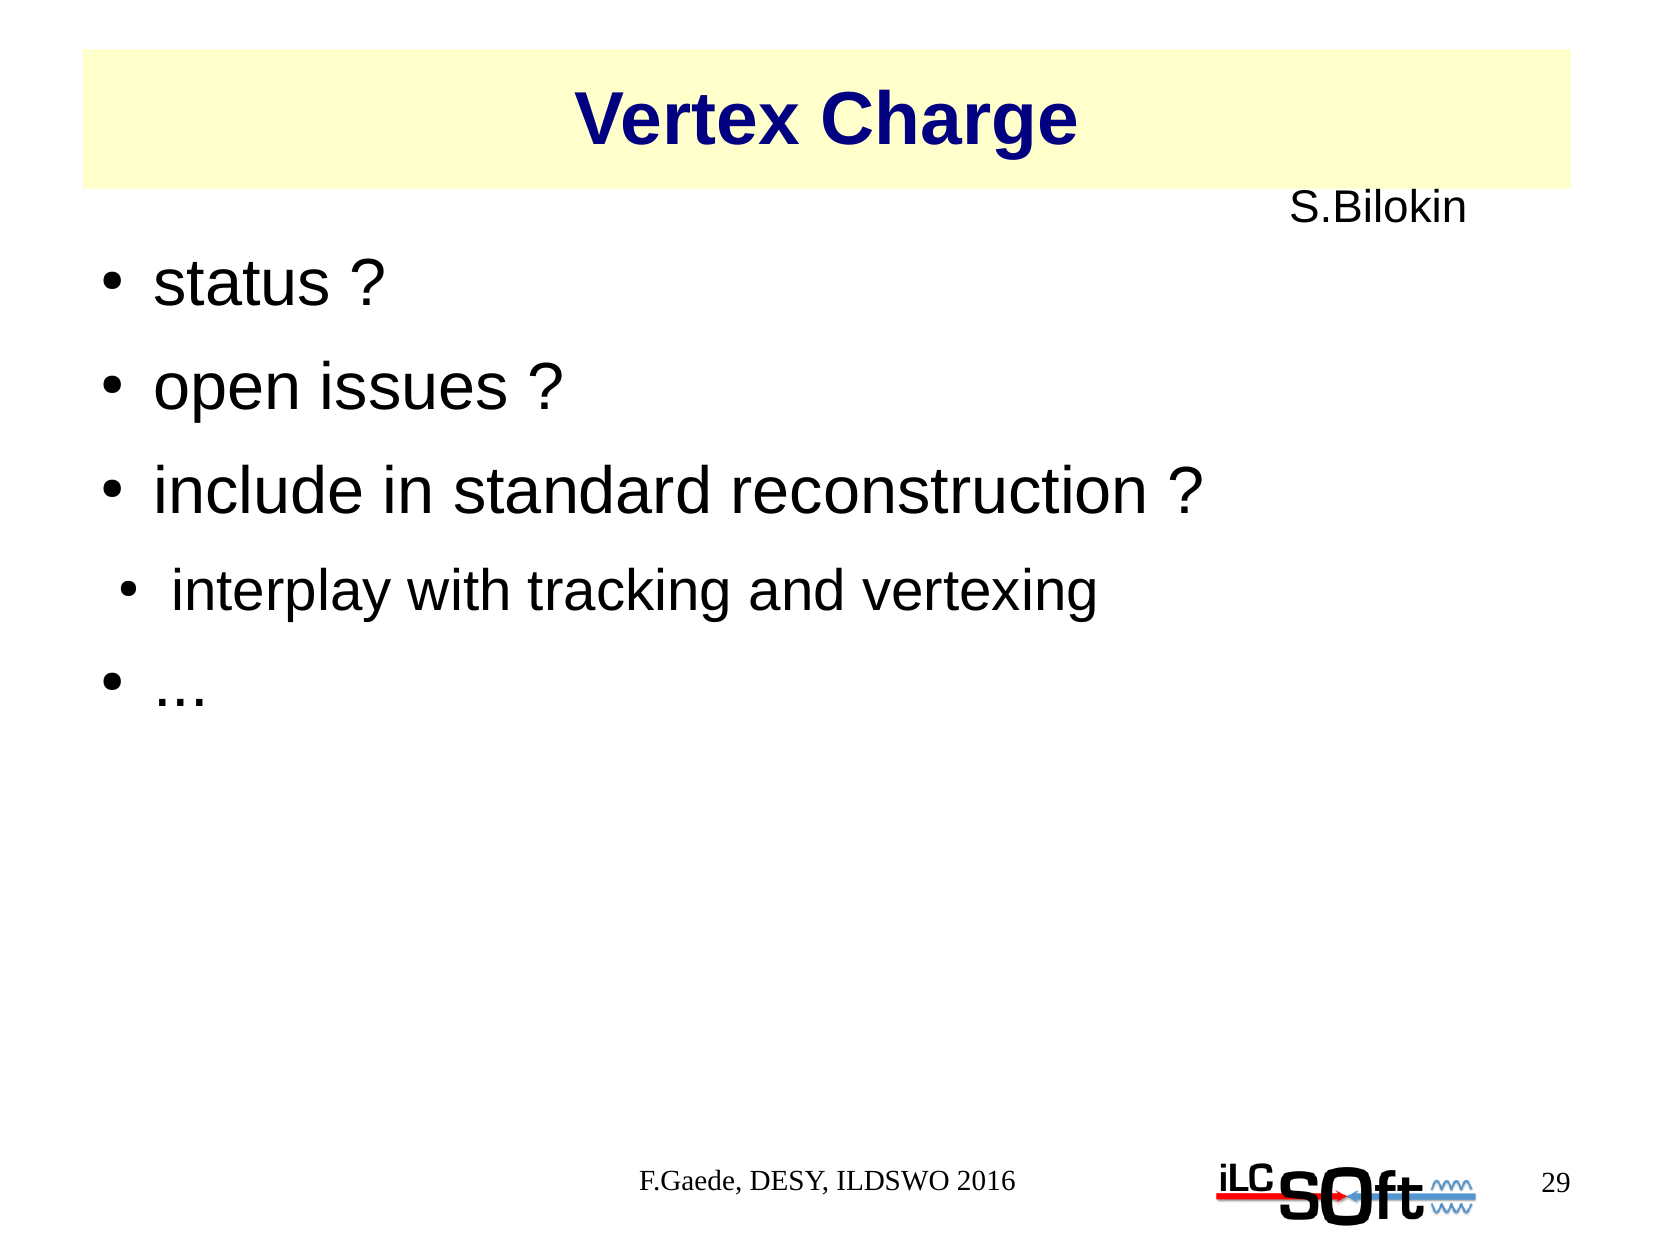

# Vertex Charge
S.Bilokin
status ?
open issues ?
include in standard reconstruction ?
interplay with tracking and vertexing
...
29